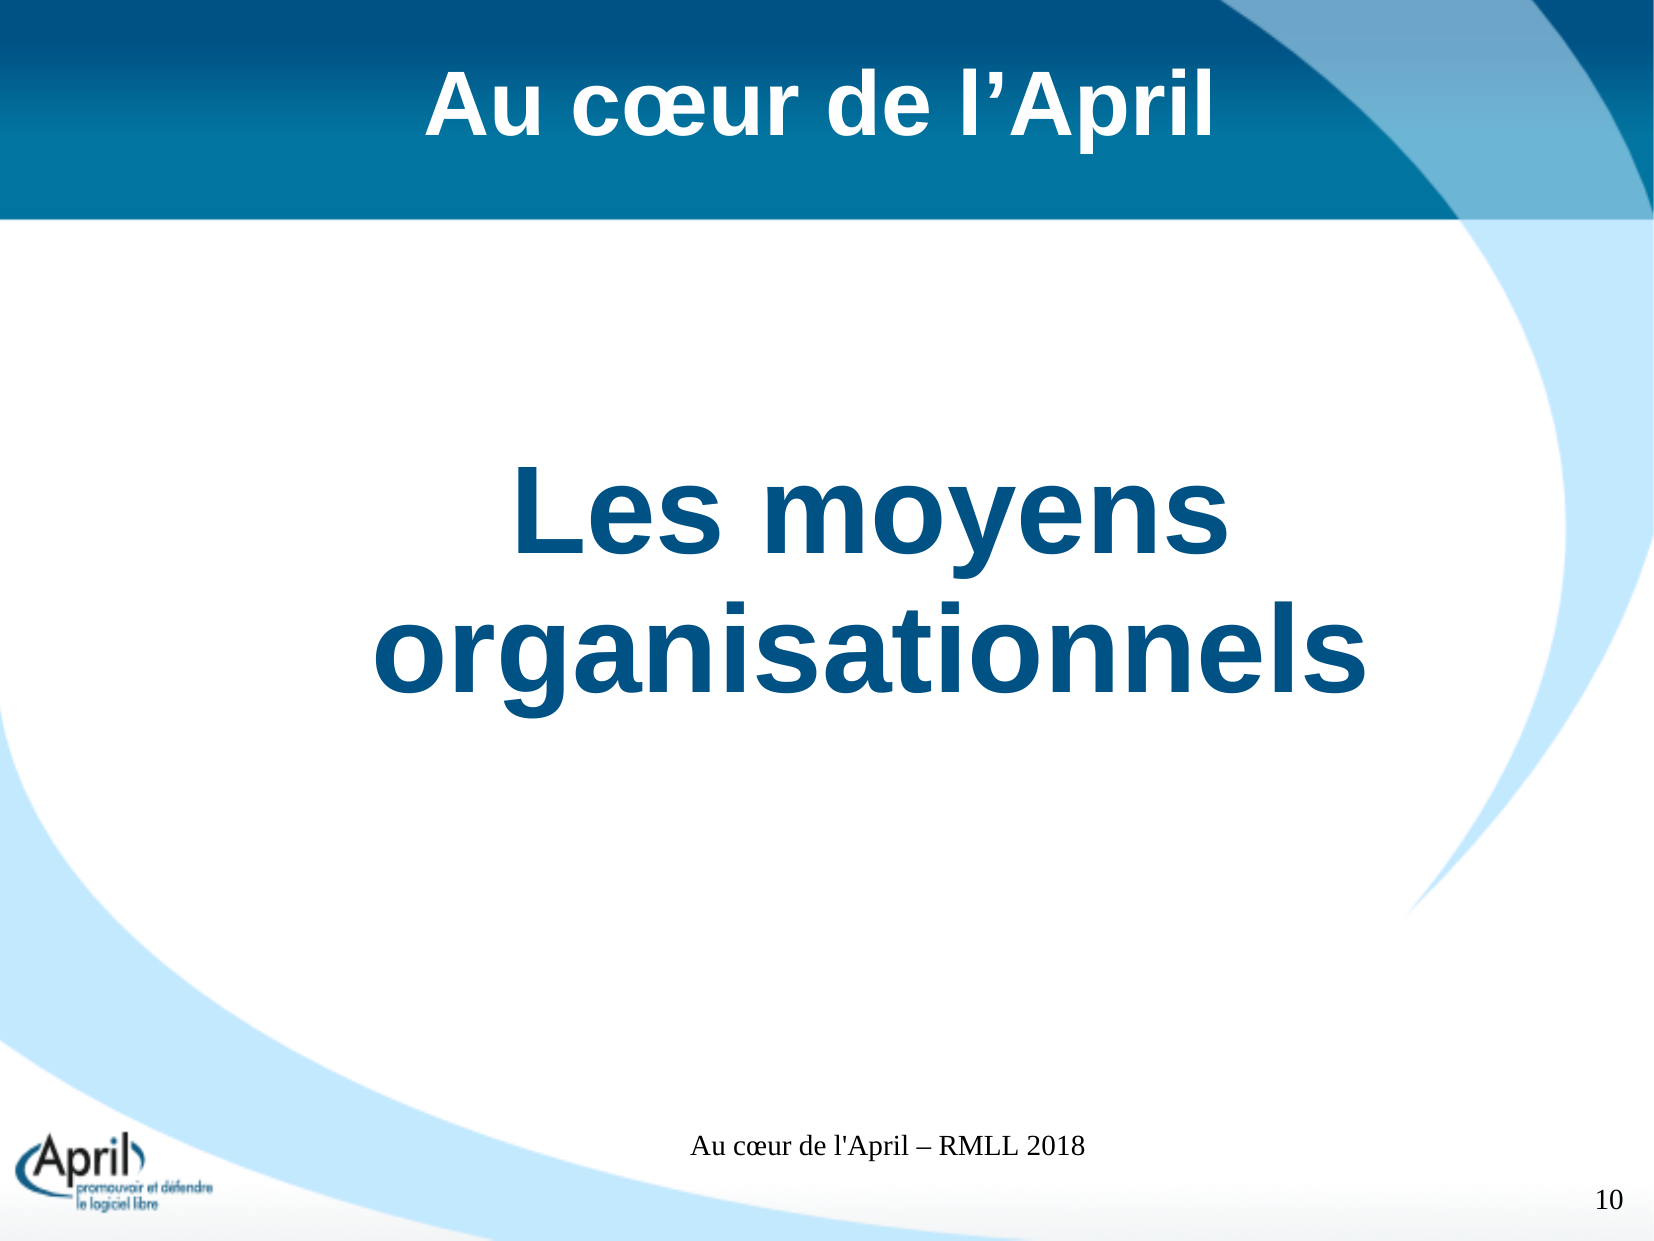

# Au cœur de l’April
Les moyens
organisationnels
Au cœur de l'April – RMLL 2018
10